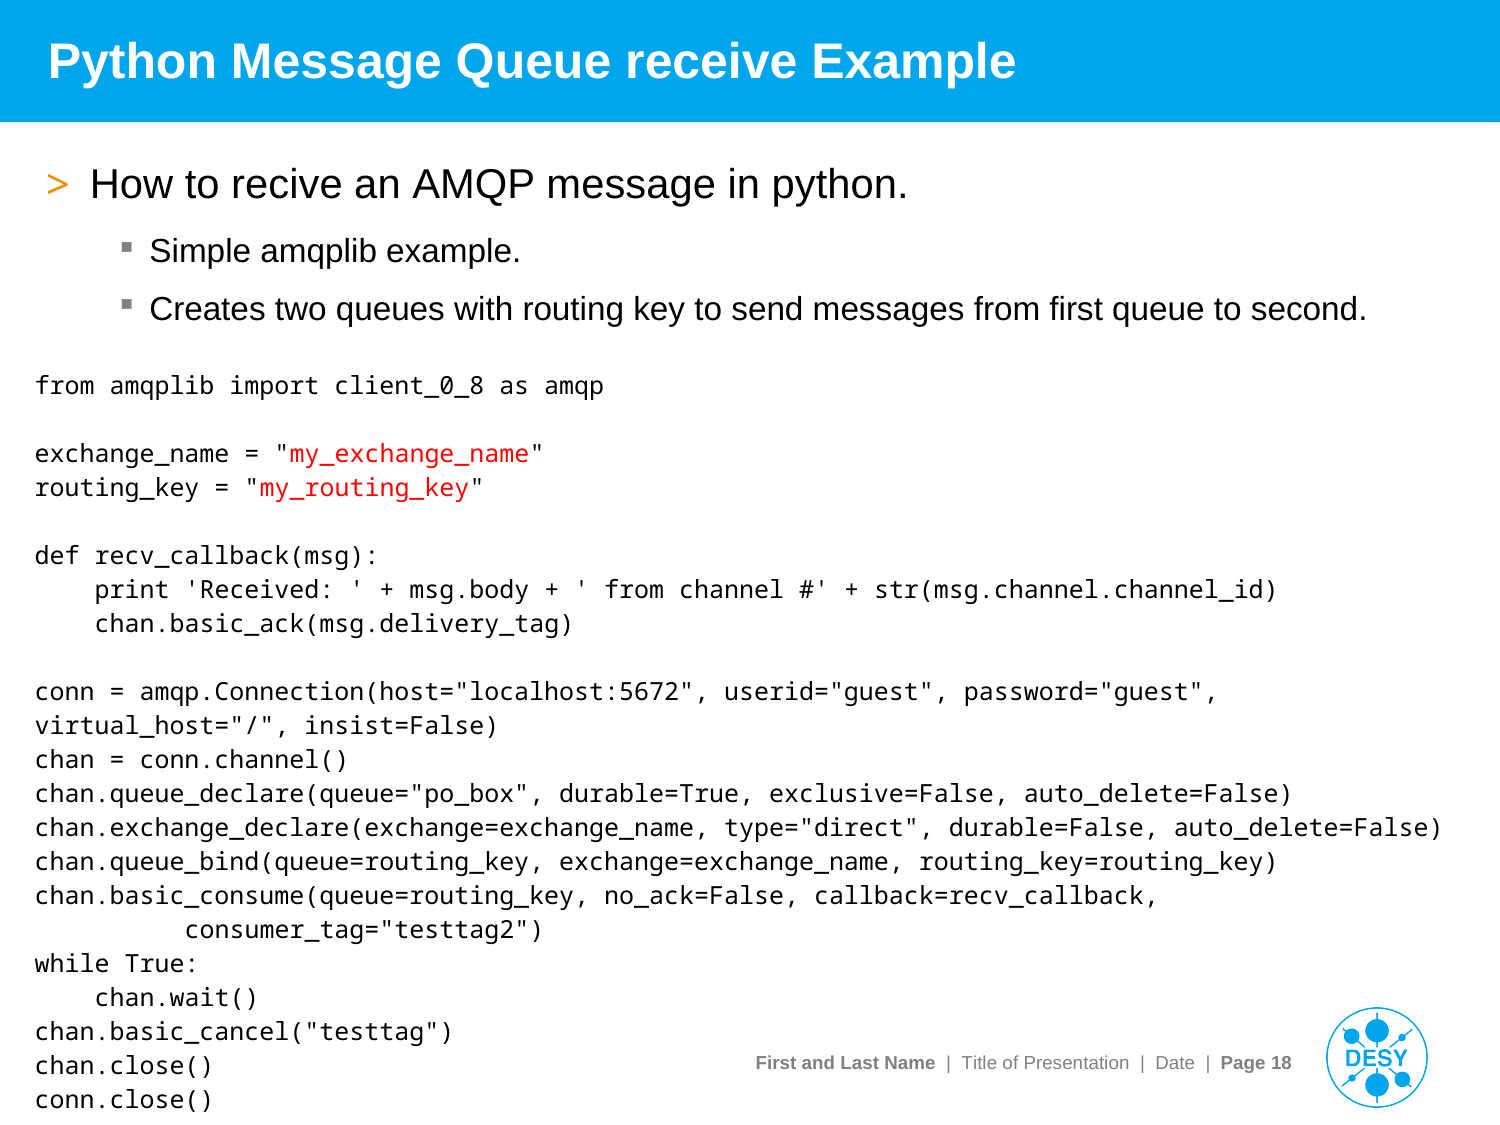

# Python Message Queue receive Example
How to recive an AMQP message in python.
Simple amqplib example.
Creates two queues with routing key to send messages from first queue to second.
from amqplib import client_0_8 as amqp
exchange_name = "my_exchange_name"
routing_key = "my_routing_key"
def recv_callback(msg):
 print 'Received: ' + msg.body + ' from channel #' + str(msg.channel.channel_id)
 chan.basic_ack(msg.delivery_tag)
conn = amqp.Connection(host="localhost:5672", userid="guest", password="guest", virtual_host="/", insist=False)
chan = conn.channel()
chan.queue_declare(queue="po_box", durable=True, exclusive=False, auto_delete=False)
chan.exchange_declare(exchange=exchange_name, type="direct", durable=False, auto_delete=False)
chan.queue_bind(queue=routing_key, exchange=exchange_name, routing_key=routing_key)
chan.basic_consume(queue=routing_key, no_ack=False, callback=recv_callback,
	consumer_tag="testtag2")
while True:
 chan.wait()
chan.basic_cancel("testtag")
chan.close()
conn.close()